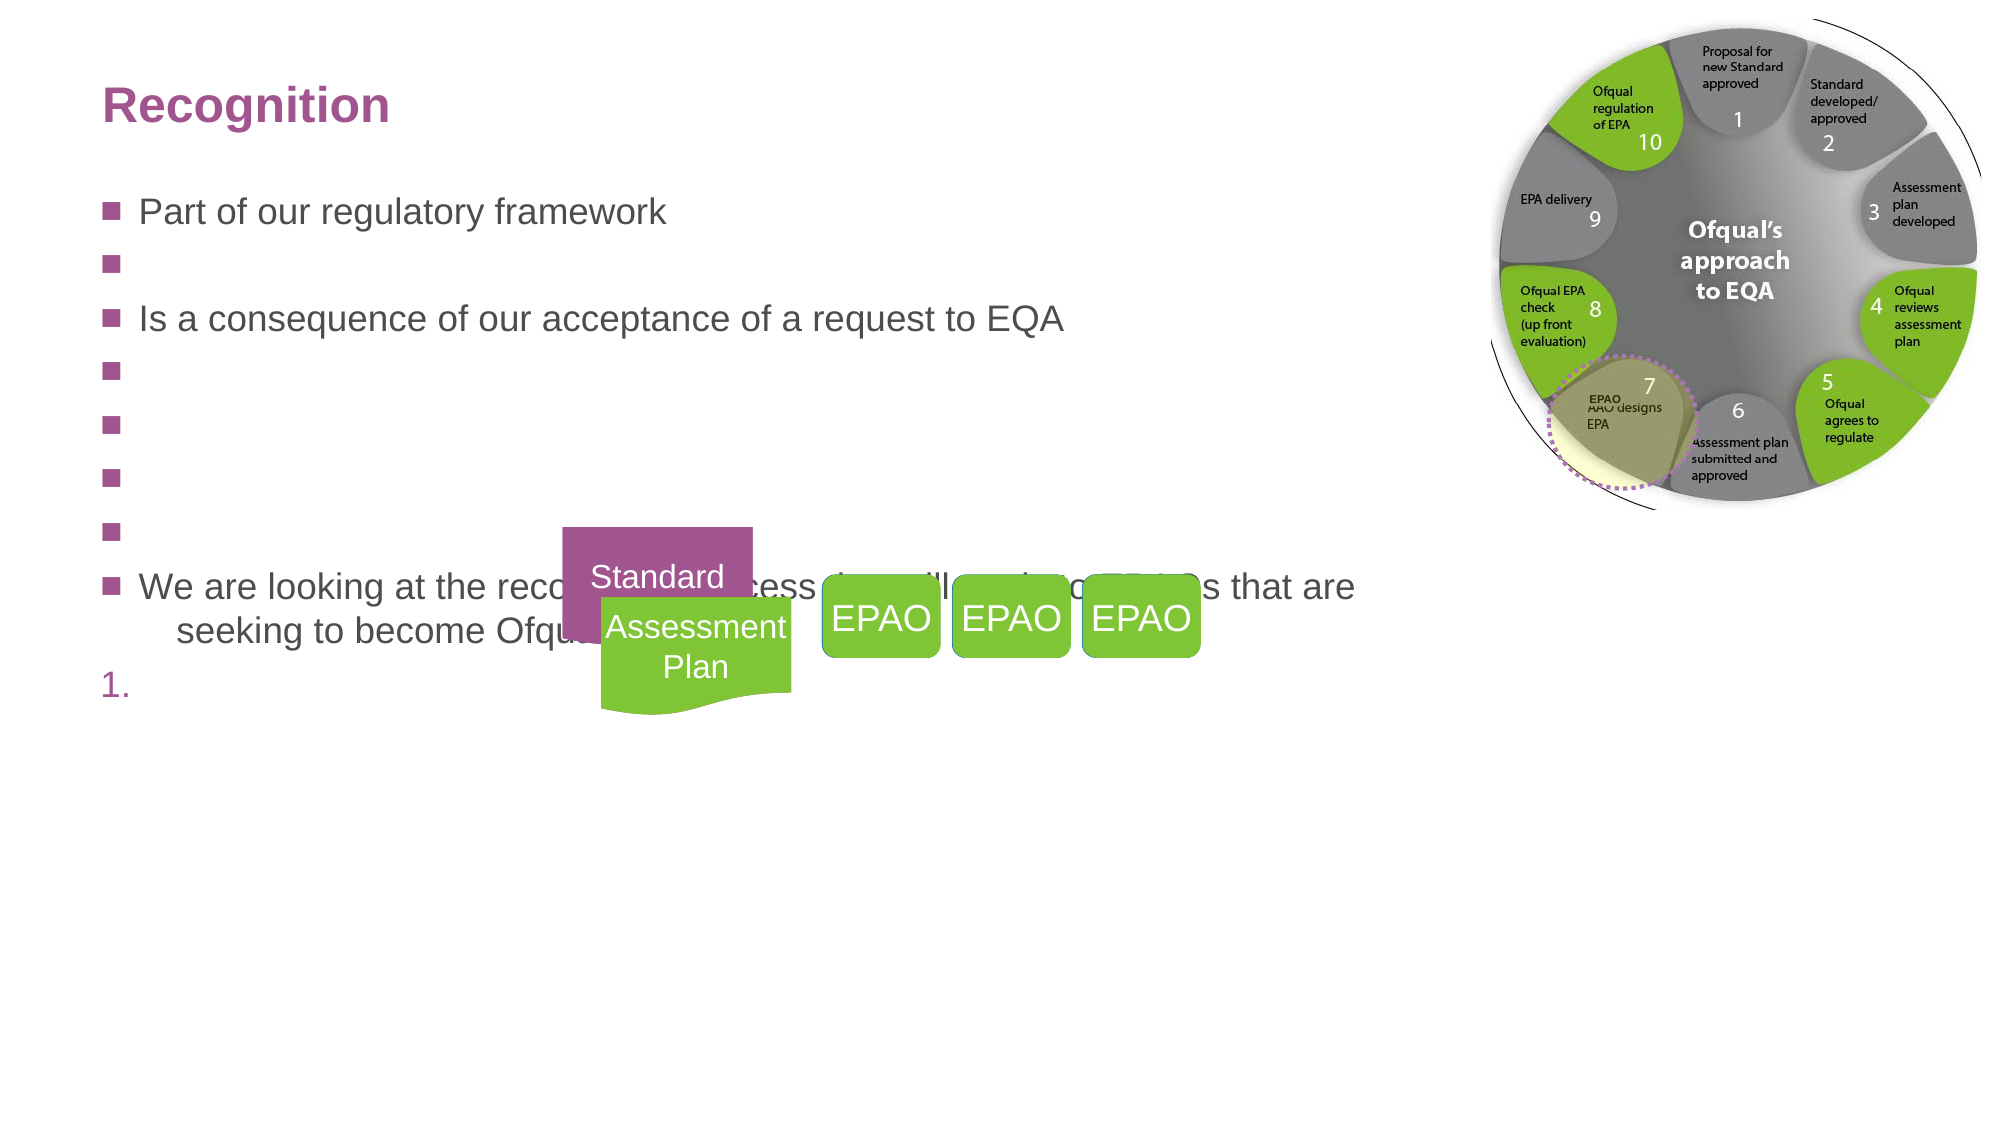

EPAO
# Recognition
Part of our regulatory framework
Is a consequence of our acceptance of a request to EQA
We are looking at the recognition process that will apply to EPAOs that are seeking to become Ofqual-regulated
Standard
Assessment Plan
EPAO
EPAO
EPAO
Standard
Assessment Plan
EPAO
EPAO
EPAO
EPAO
EPAO
EPAO